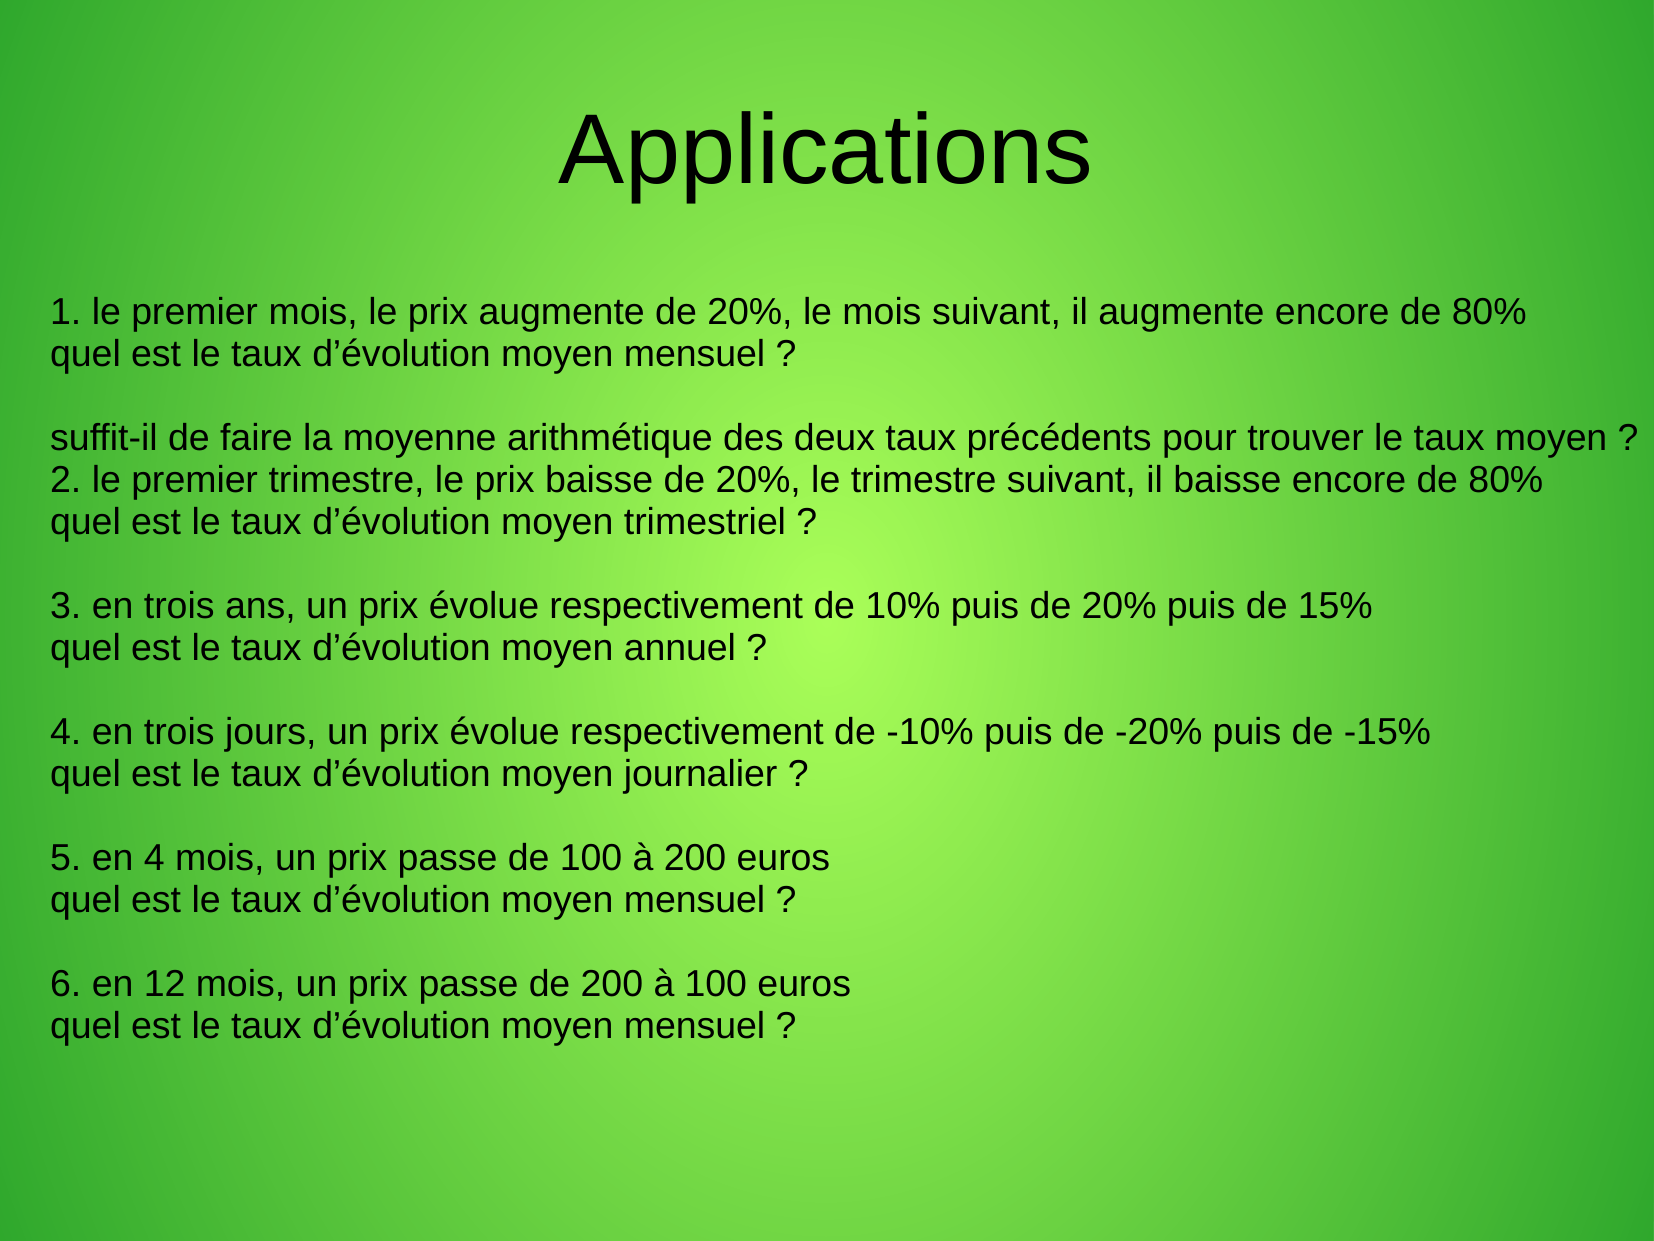

# Applications
1. le premier mois, le prix augmente de 20%, le mois suivant, il augmente encore de 80%
quel est le taux d’évolution moyen mensuel ?
suffit-il de faire la moyenne arithmétique des deux taux précédents pour trouver le taux moyen ?
2. le premier trimestre, le prix baisse de 20%, le trimestre suivant, il baisse encore de 80%
quel est le taux d’évolution moyen trimestriel ?
3. en trois ans, un prix évolue respectivement de 10% puis de 20% puis de 15%
quel est le taux d’évolution moyen annuel ?
4. en trois jours, un prix évolue respectivement de -10% puis de -20% puis de -15%
quel est le taux d’évolution moyen journalier ?
5. en 4 mois, un prix passe de 100 à 200 euros
quel est le taux d’évolution moyen mensuel ?
6. en 12 mois, un prix passe de 200 à 100 euros
quel est le taux d’évolution moyen mensuel ?